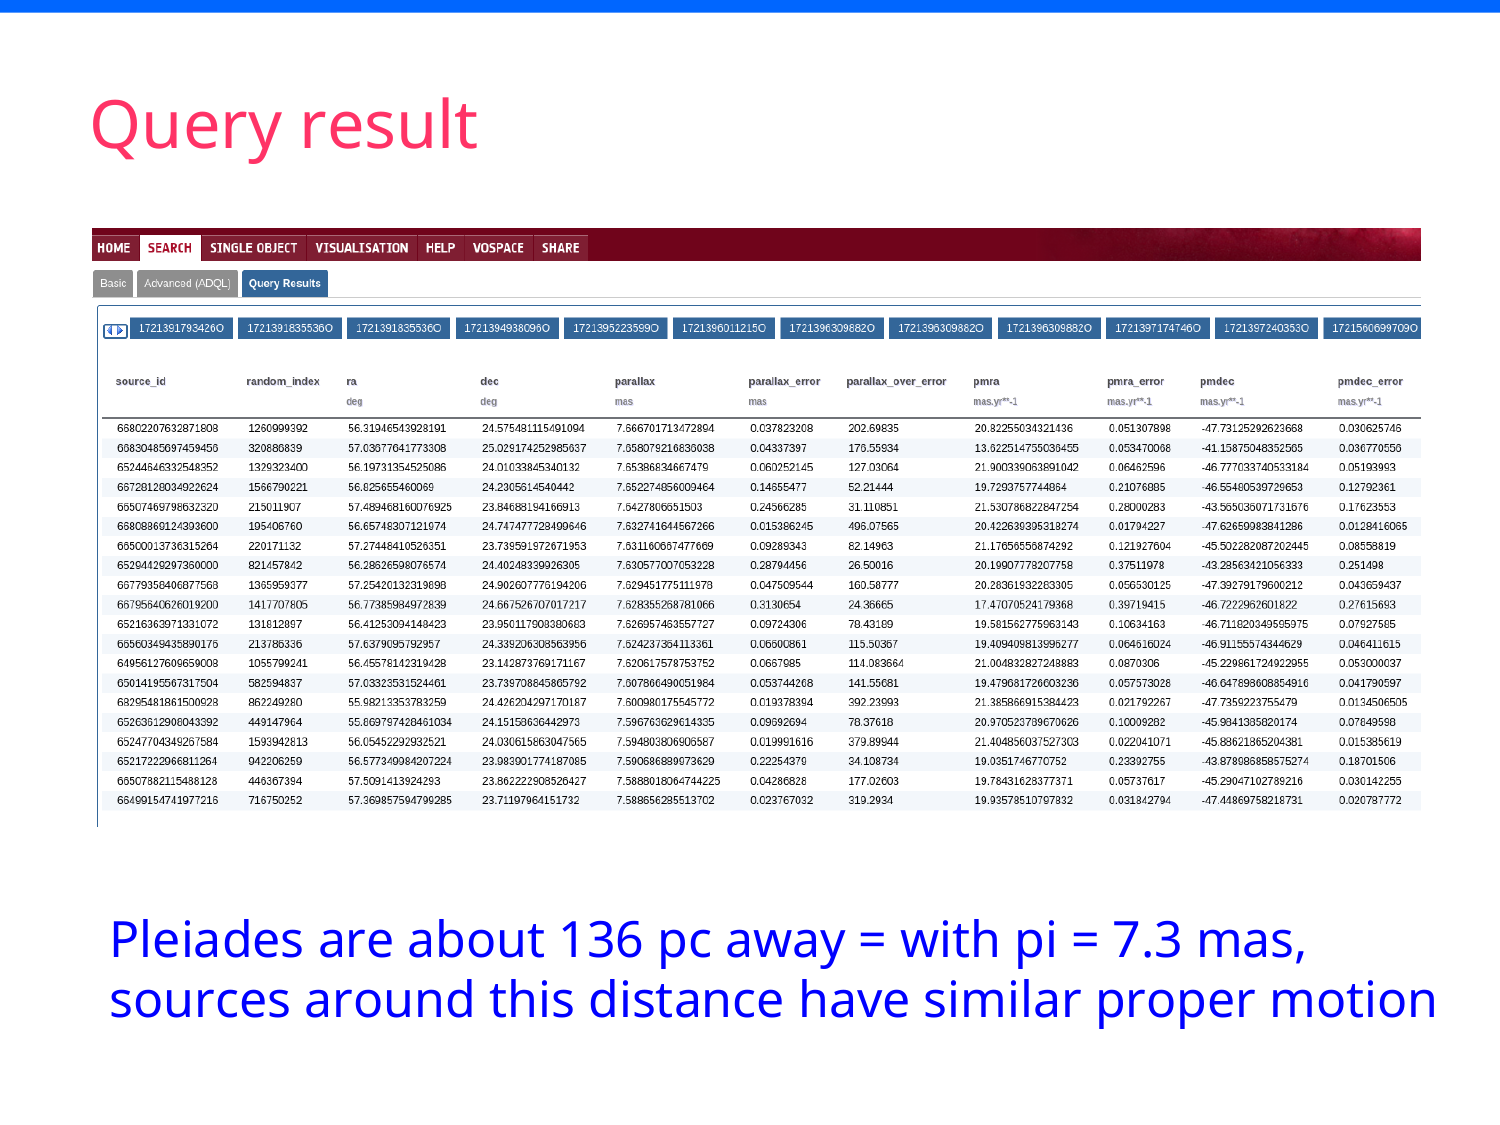

Query result
Pleiades are about 136 pc away = with pi = 7.3 mas, sources around this distance have similar proper motion
44